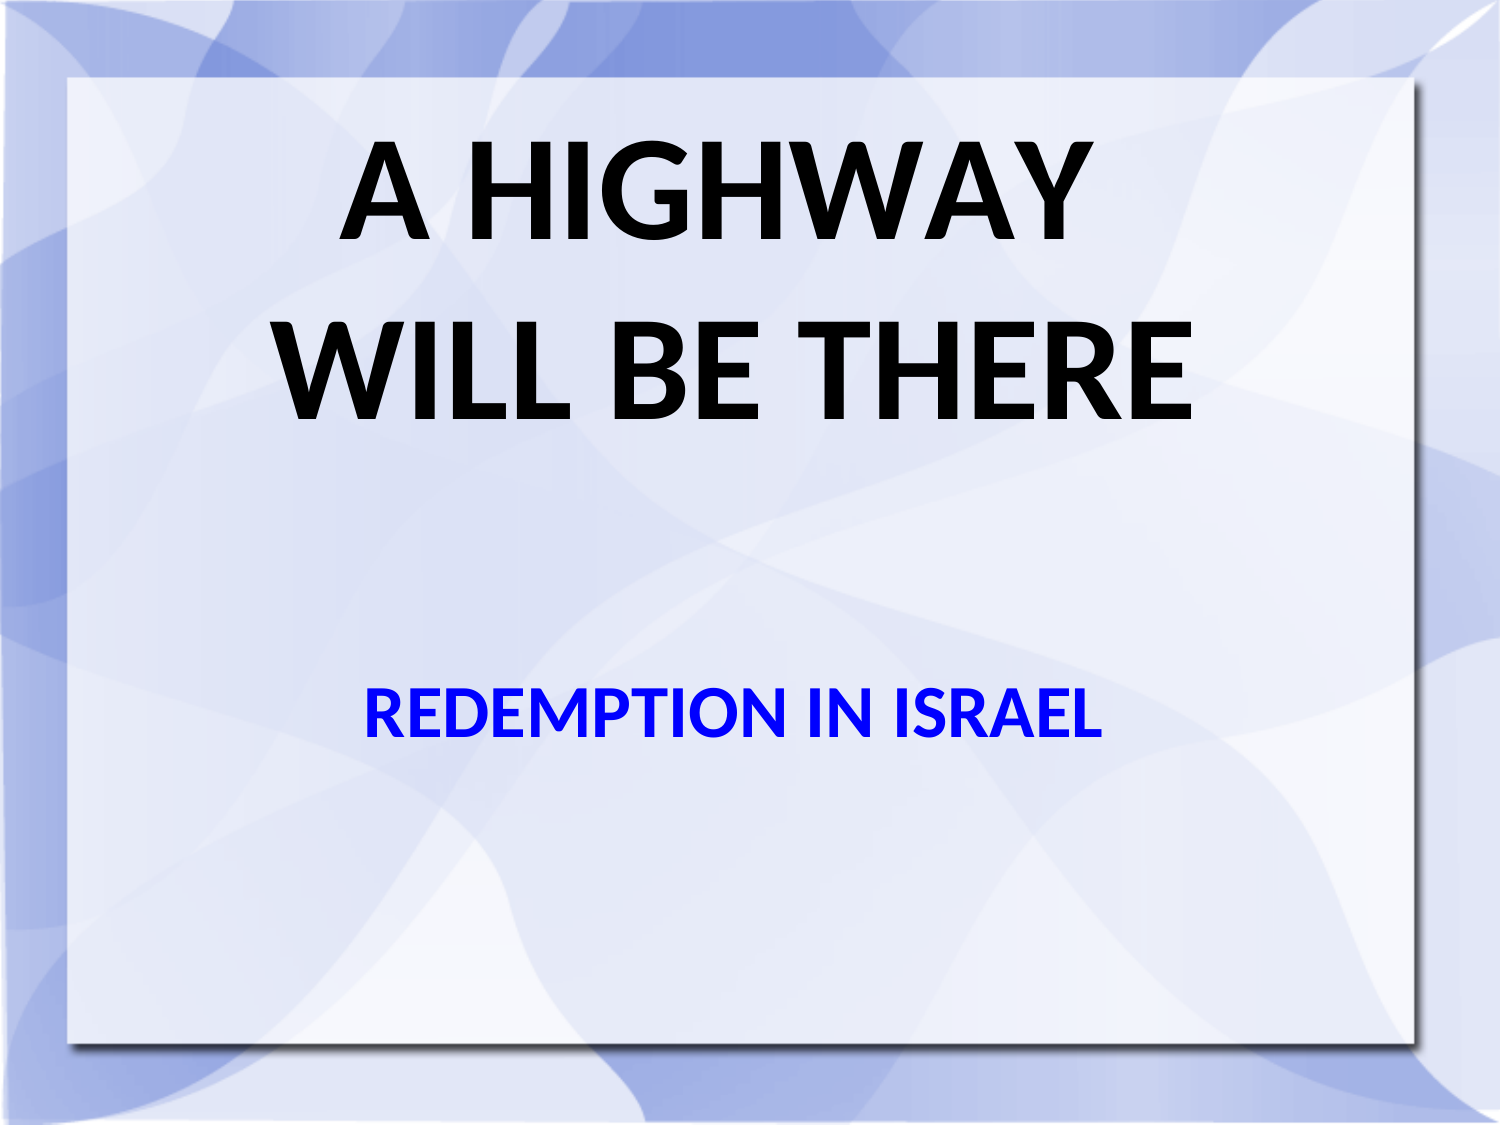

# A HIGHWAY WILL BE THERE
REDEMPTION IN ISRAEL